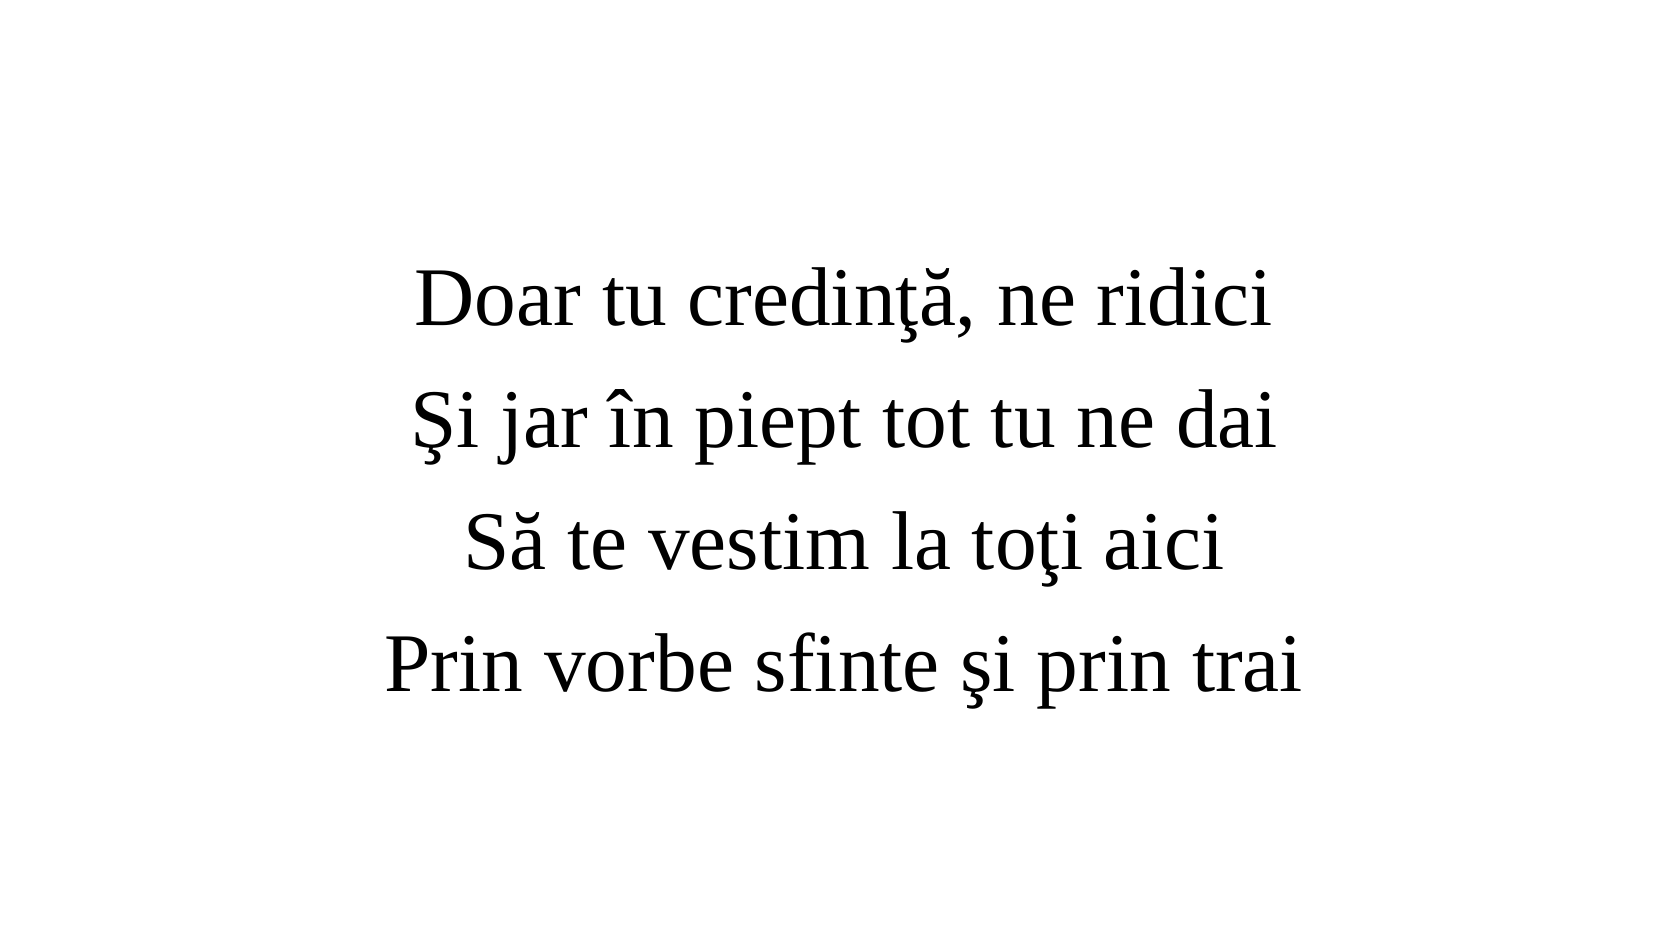

# Doar tu credinţă, ne ridici
Şi jar în piept tot tu ne dai
Să te vestim la toţi aici
Prin vorbe sfinte şi prin trai